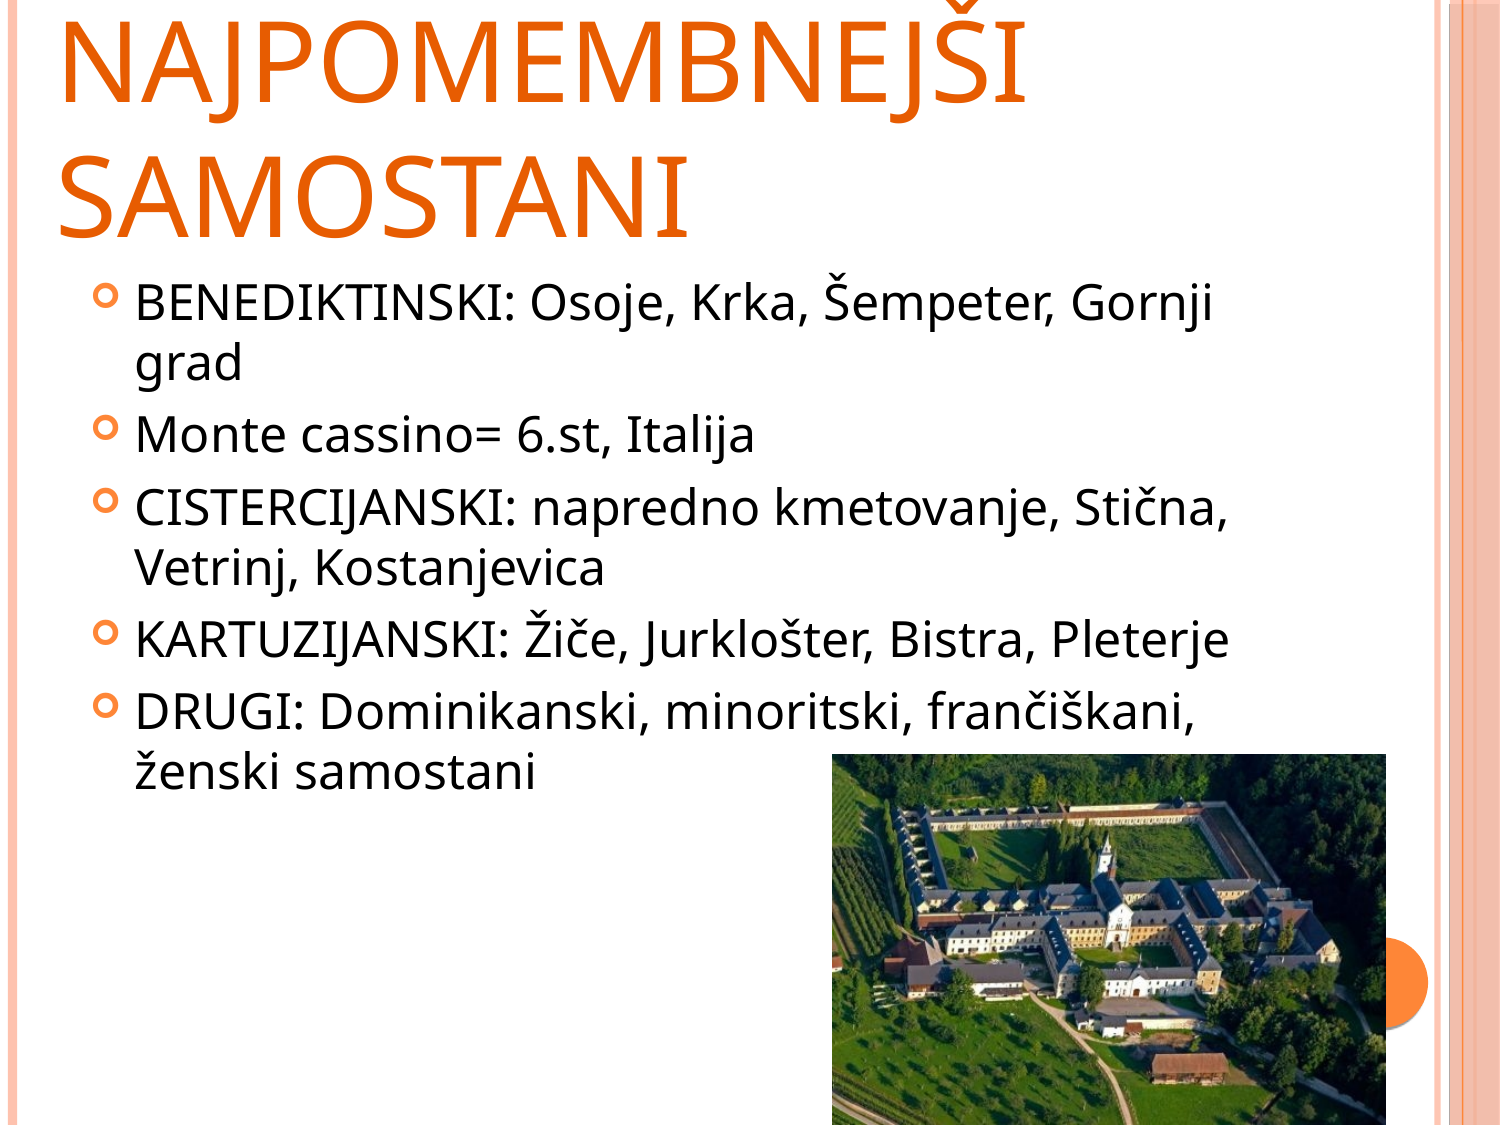

# Najpomembnejši samostani
BENEDIKTINSKI: Osoje, Krka, Šempeter, Gornji grad
Monte cassino= 6.st, Italija
CISTERCIJANSKI: napredno kmetovanje, Stična, Vetrinj, Kostanjevica
KARTUZIJANSKI: Žiče, Jurklošter, Bistra, Pleterje
DRUGI: Dominikanski, minoritski, frančiškani, ženski samostani